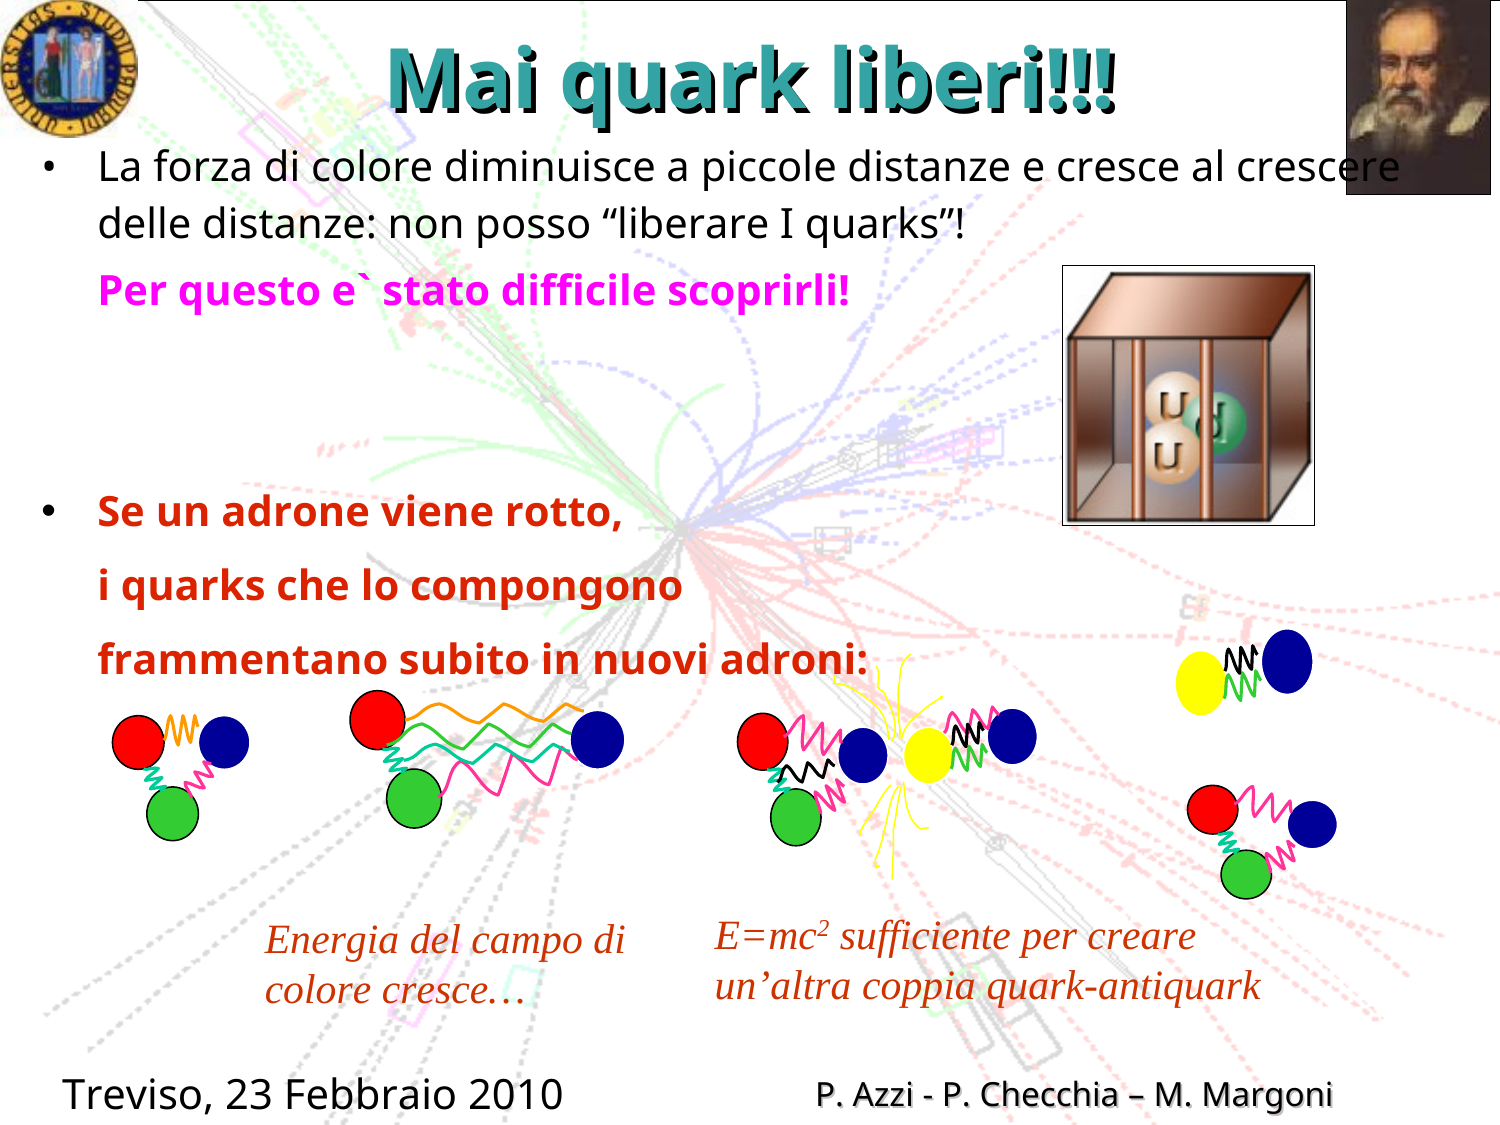

# Mai quark liberi!!!
La forza di colore diminuisce a piccole distanze e cresce al crescere delle distanze: non posso “liberare I quarks”!
Per questo e` stato difficile scoprirli!
Se un adrone viene rotto,
i quarks che lo compongono
frammentano subito in nuovi adroni:
E=mc2 sufficiente per creare un’altra coppia quark-antiquark
Energia del campo di colore cresce…